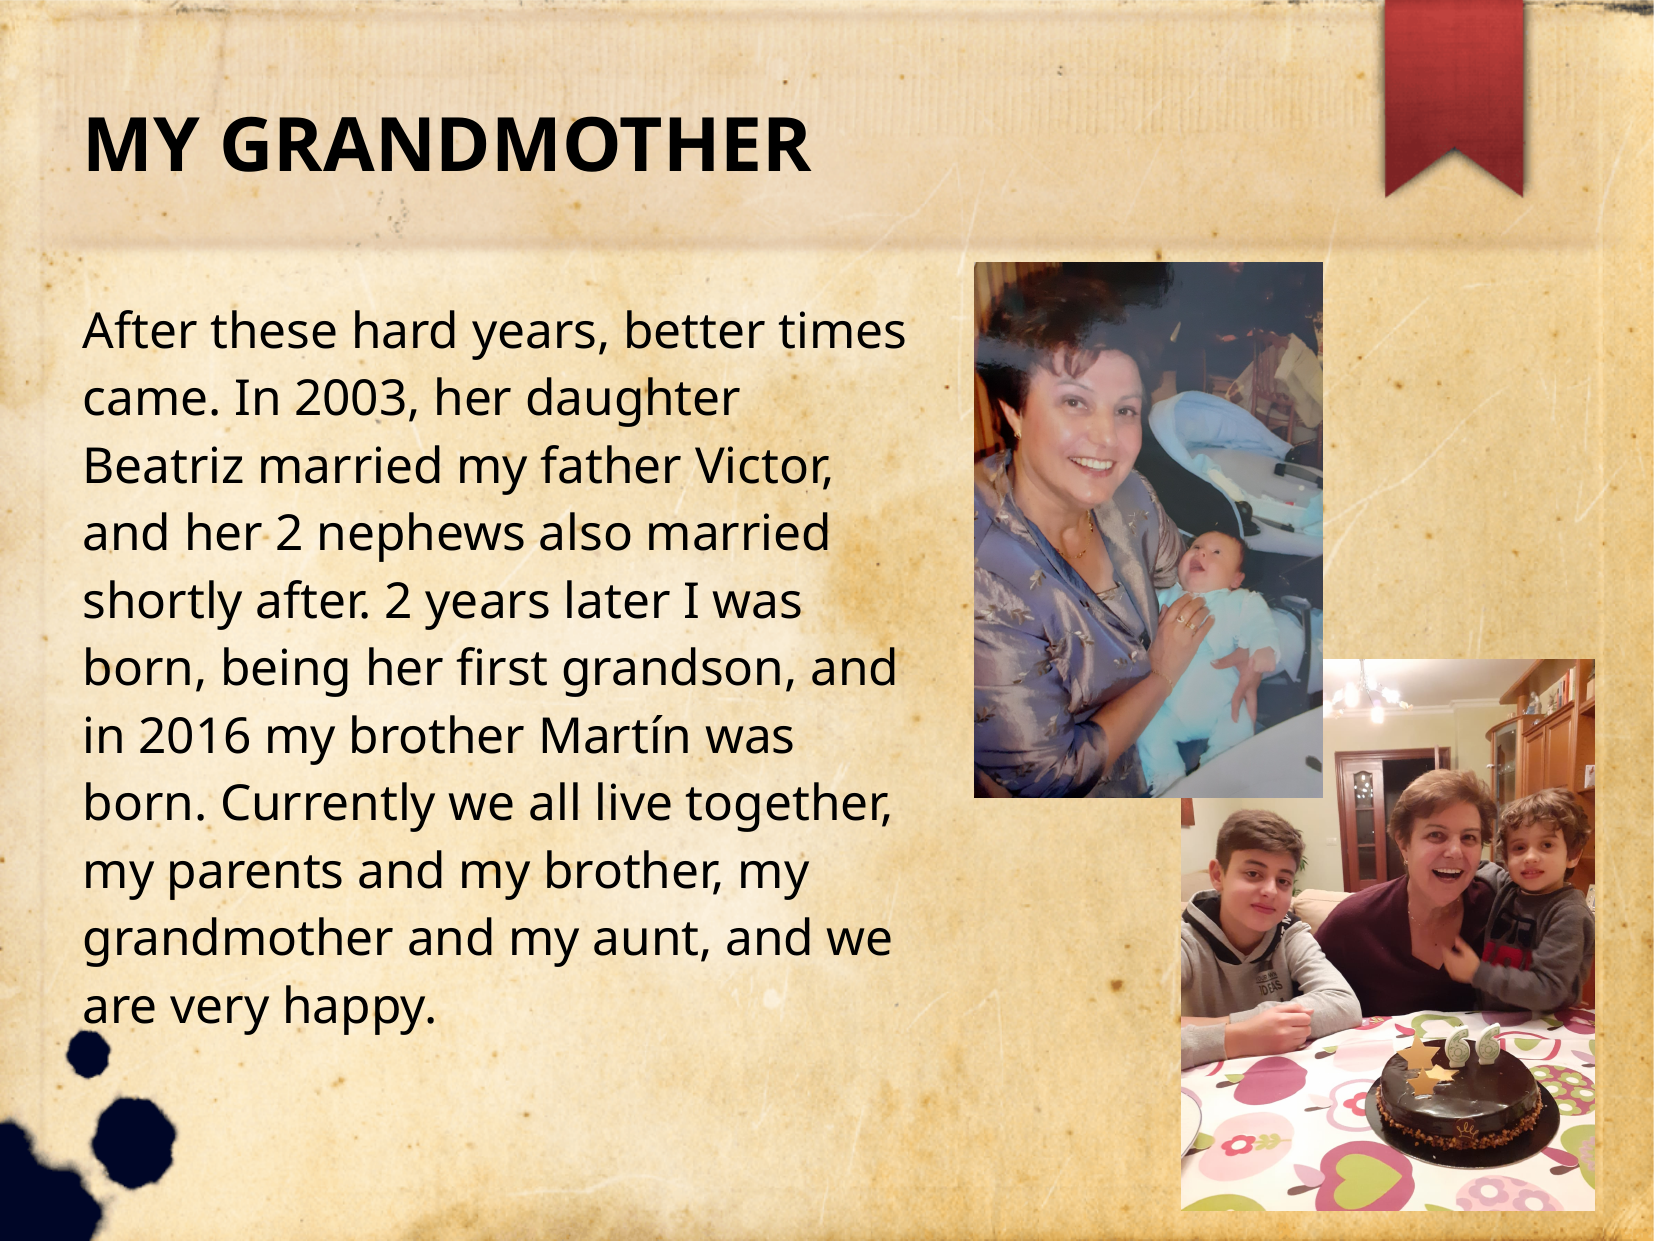

# MY GRANDMOTHER
After these hard years, better times came. In 2003, her daughter Beatriz married my father Victor, and her 2 nephews also married shortly after. 2 years later I was born, being her first grandson, and in 2016 my brother Martín was born. Currently we all live together, my parents and my brother, my grandmother and my aunt, and we are very happy.